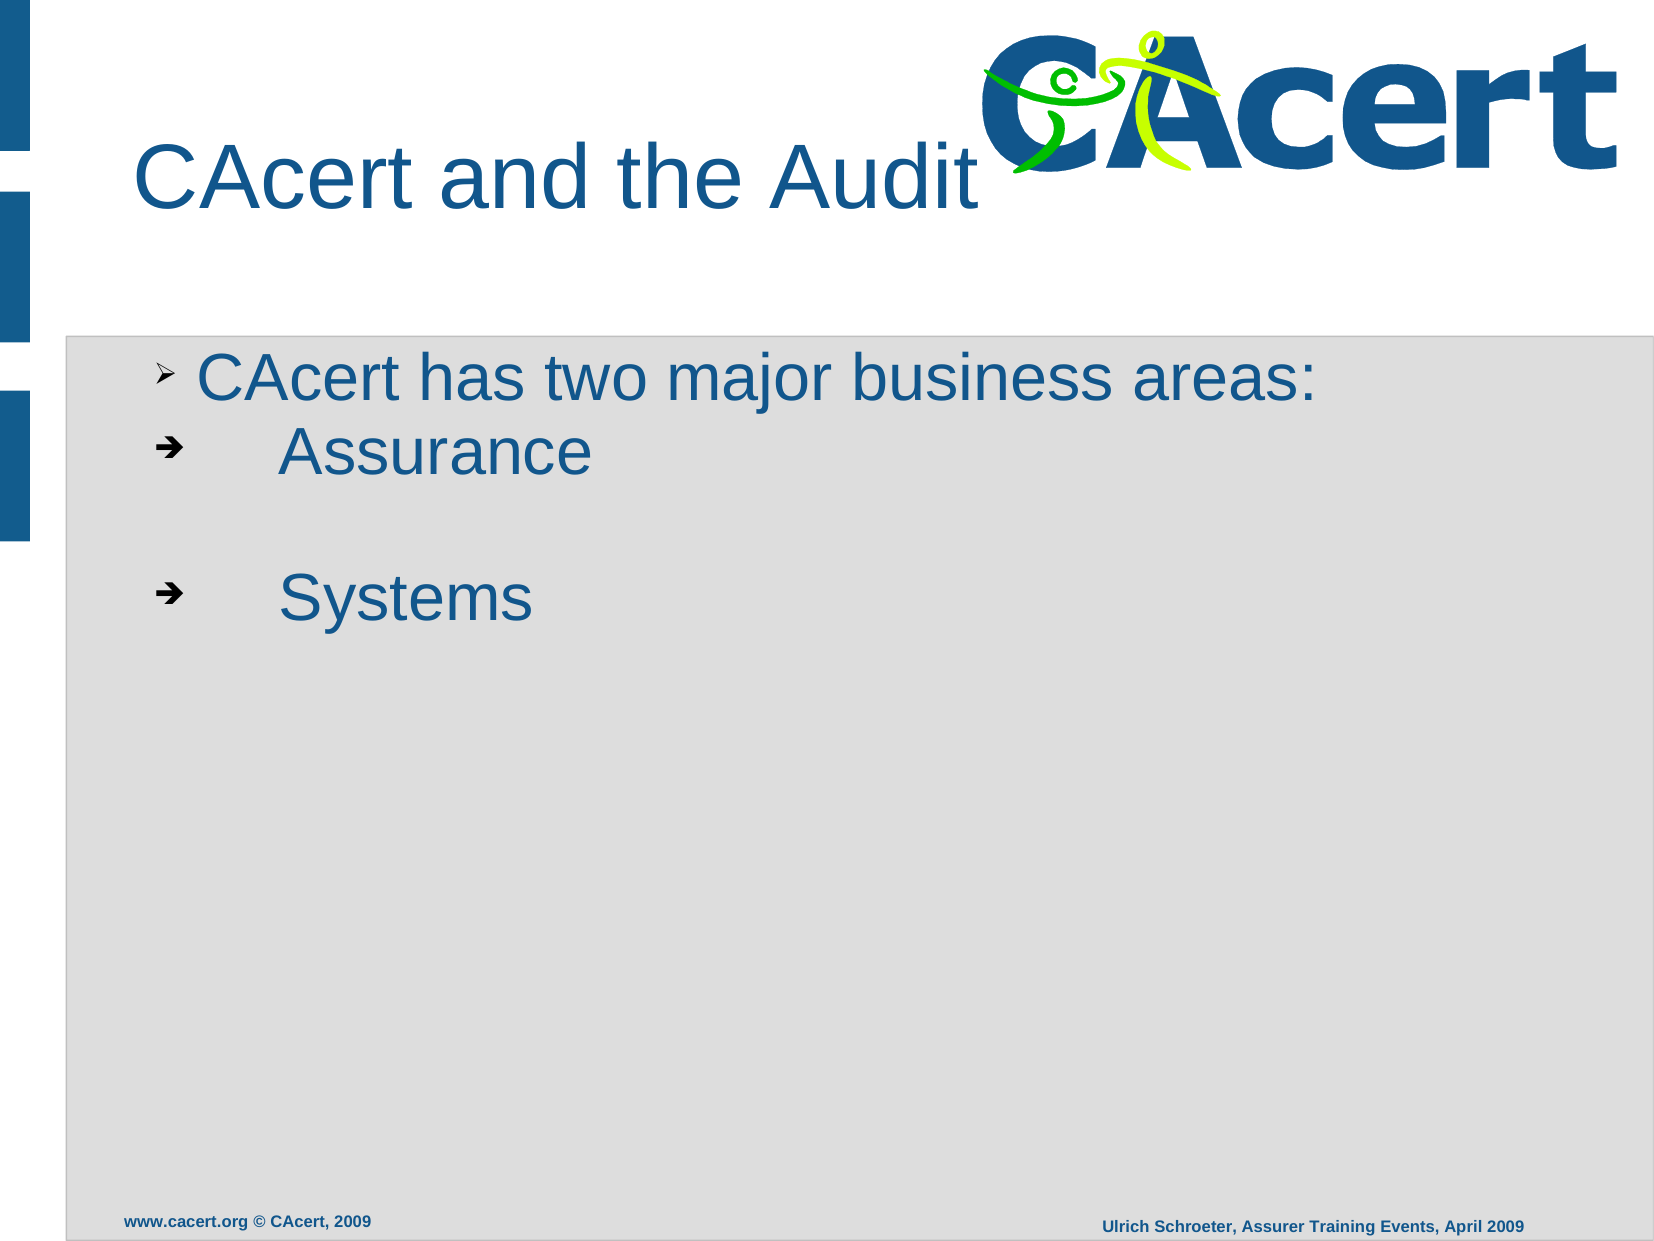

CAcert and the Audit
 CAcert has two major business areas:
 Assurance
 Systems